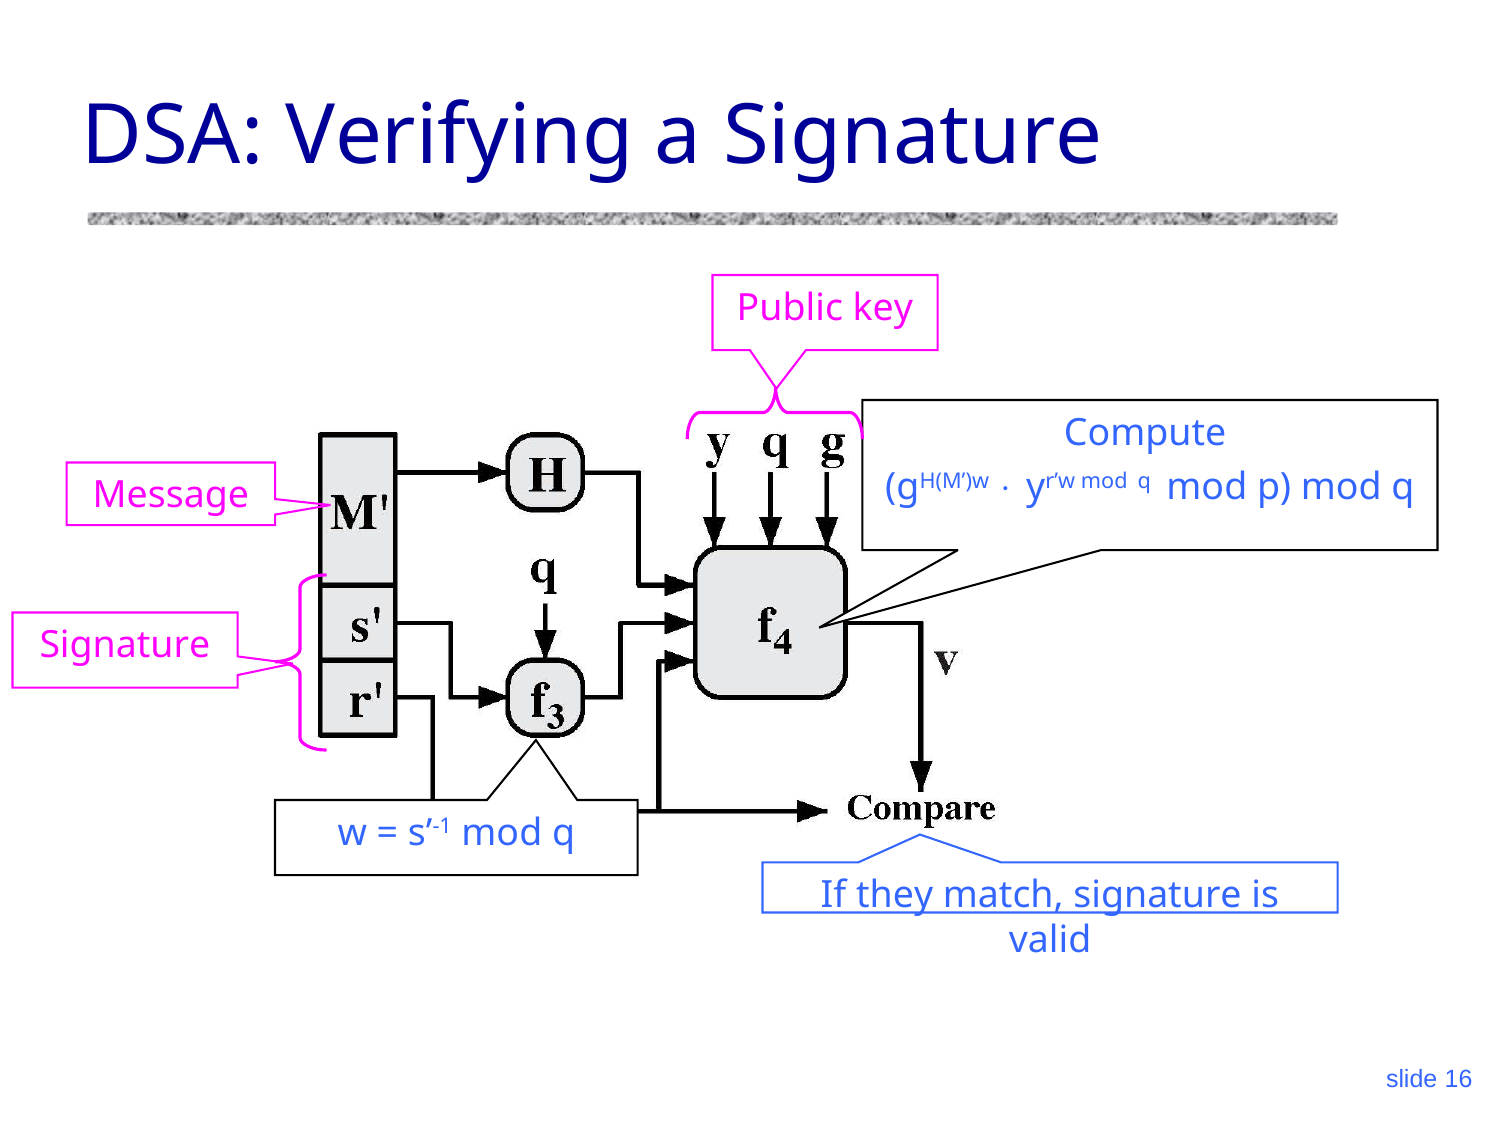

# DSA: Verifying a Signature
Public key
Compute
(gH(M’)w  yr’w mod q mod p) mod q
Message
Signature
w = s’-1 mod q
If they match, signature is valid
slide